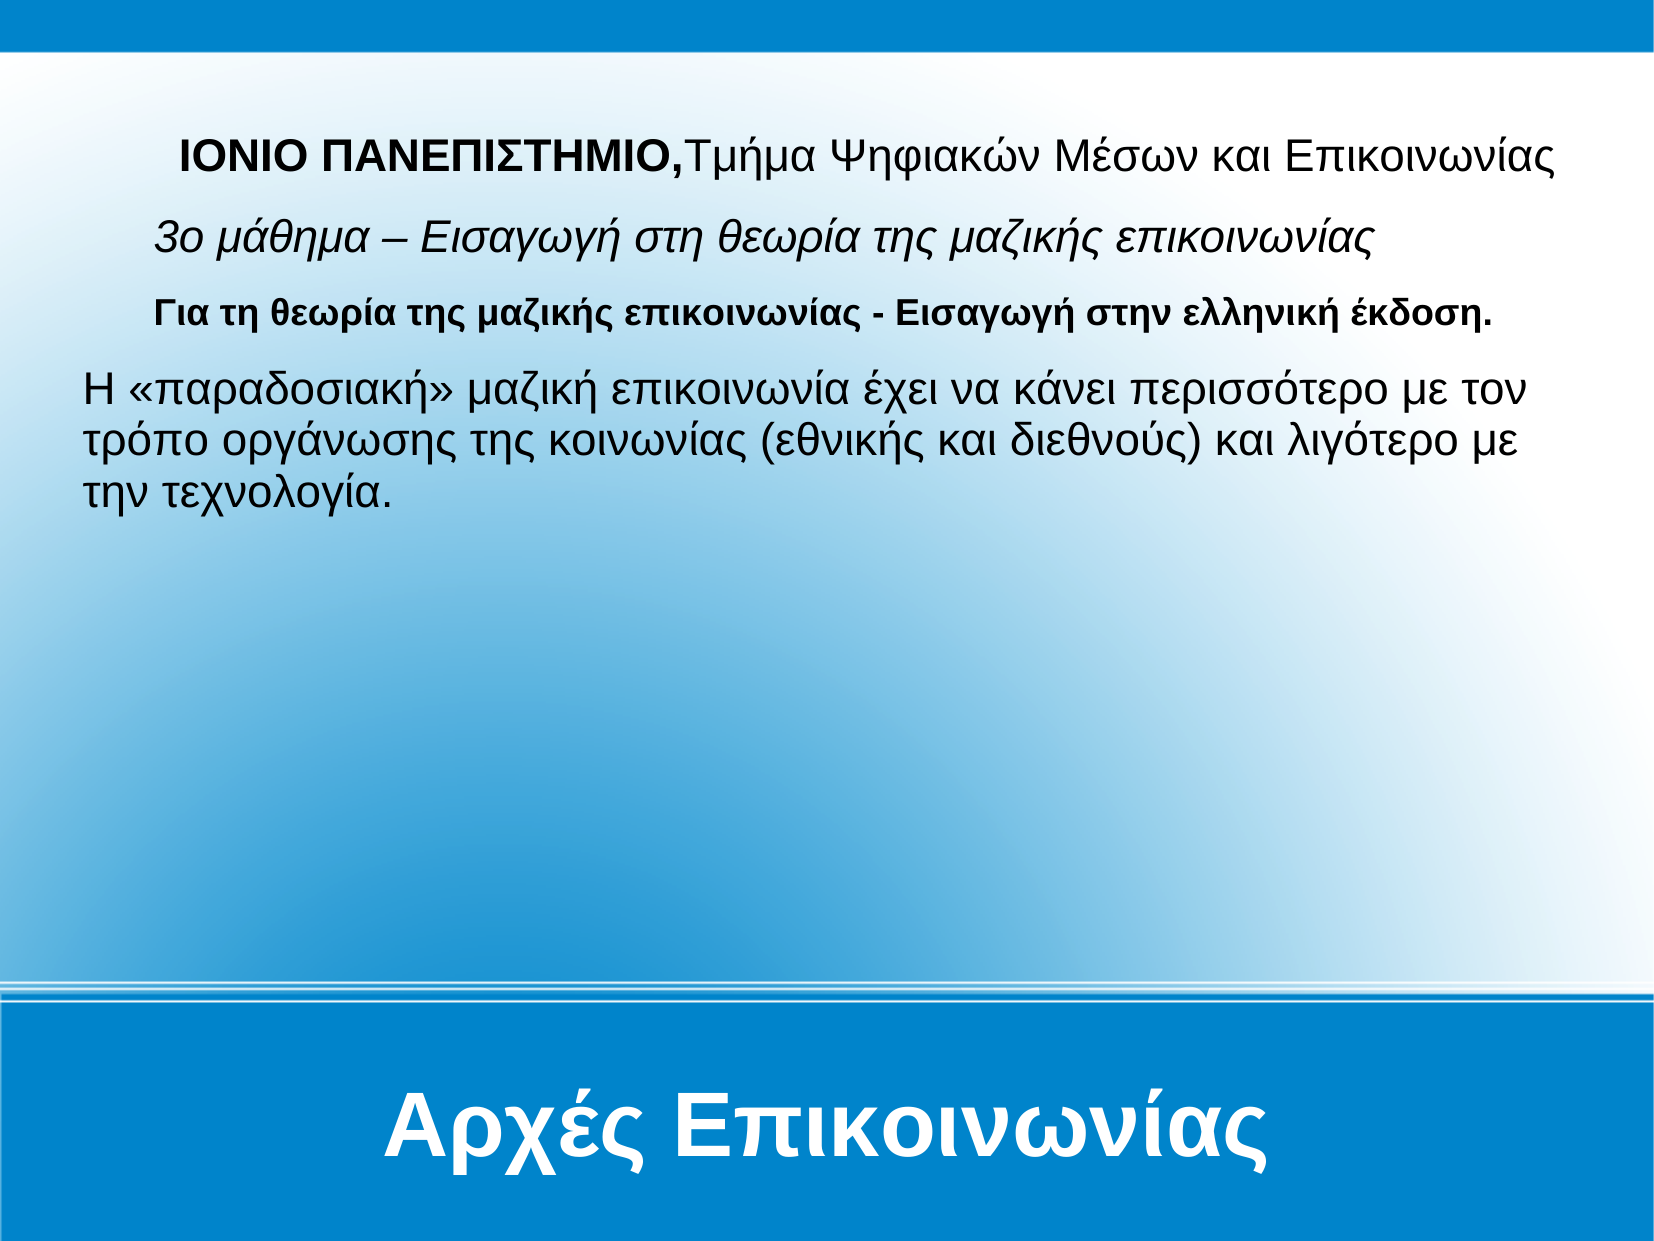

ΙΟΝΙΟ ΠΑΝΕΠΙΣΤΗΜΙΟ,Τμήμα Ψηφιακών Μέσων και Επικοινωνίας
3ο μάθημα – Εισαγωγή στη θεωρία της μαζικής επικοινωνίας
Για τη θεωρία της μαζικής επικοινωνίας - Εισαγωγή στην ελληνική έκδοση.
Η «παραδοσιακή» μαζική επικοινωνία έχει να κάνει περισσότερο με τον τρόπο οργάνωσης της κοινωνίας (εθνικής και διεθνούς) και λιγότερο με την τεχνολογία.
# Αρχές Επικοινωνίας